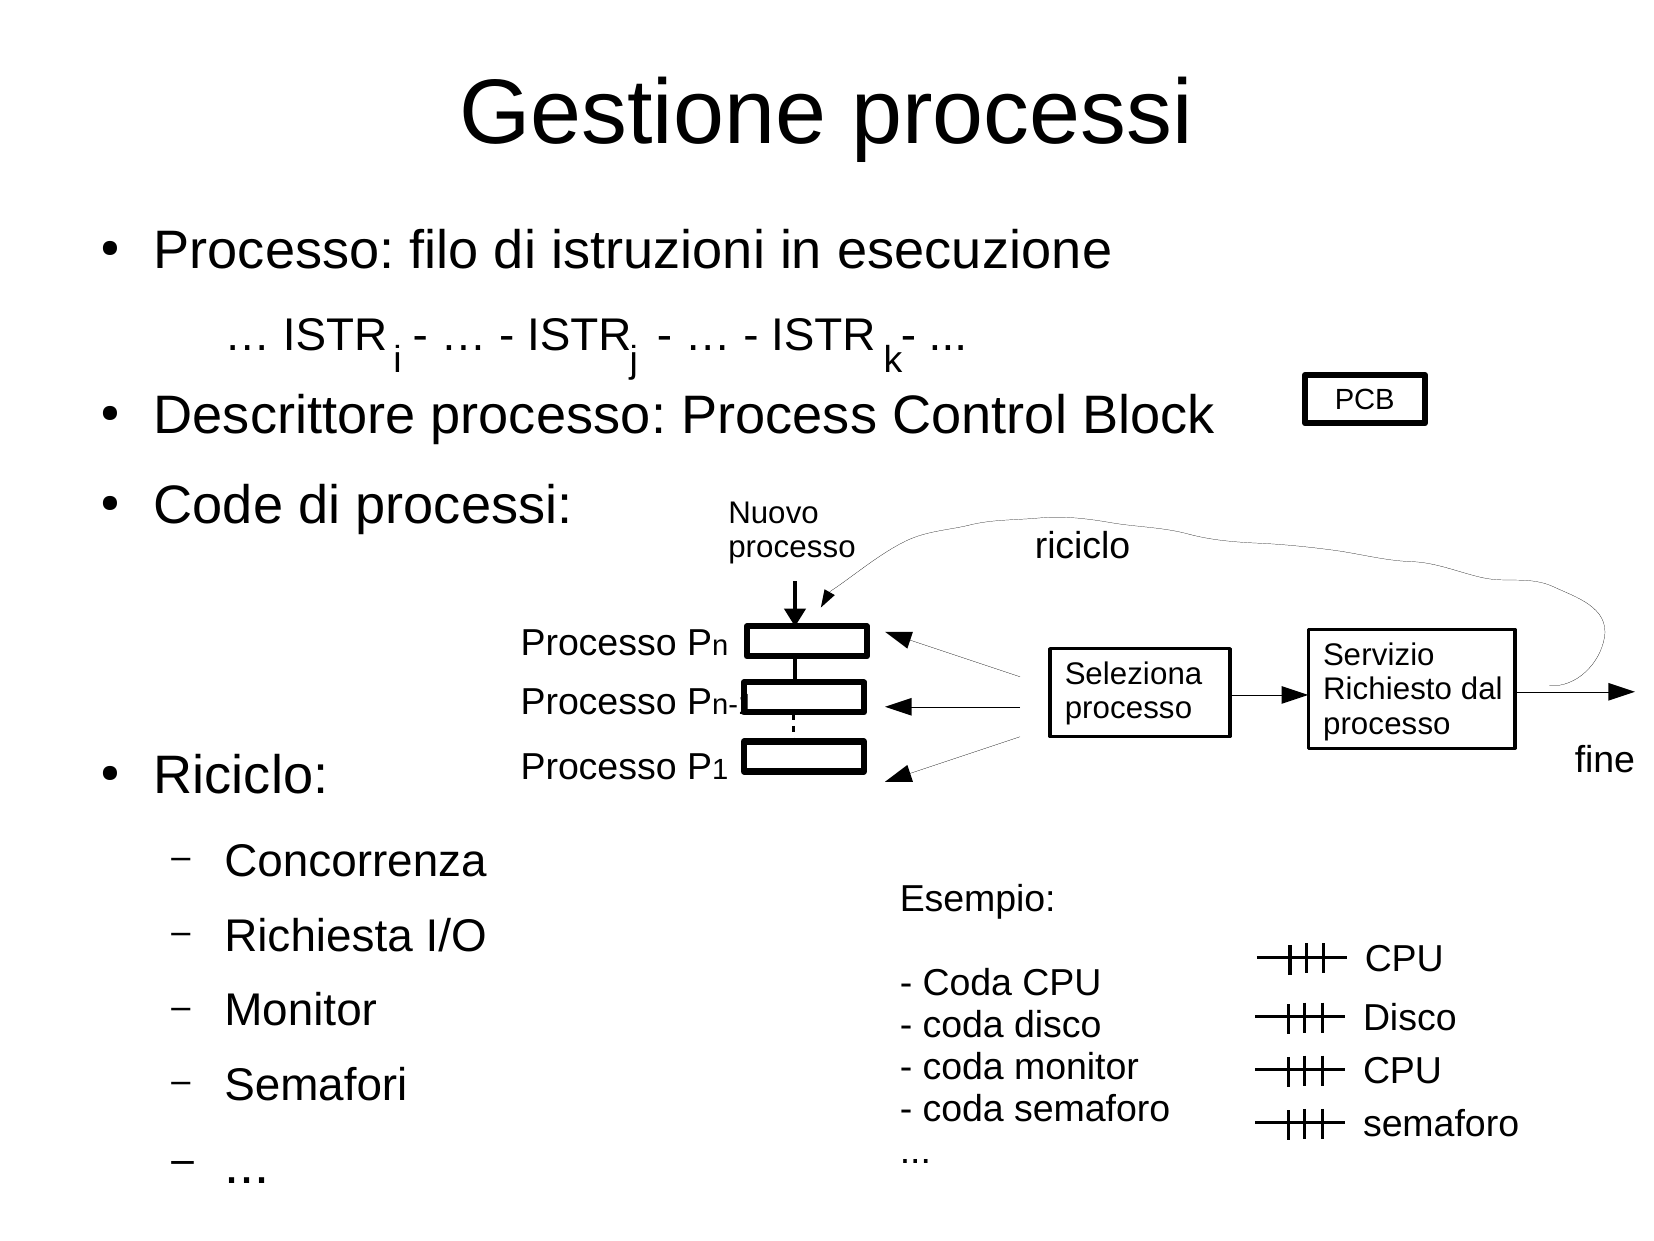

# Gestione processi
Processo: filo di istruzioni in esecuzione
… ISTR - … - ISTR - … - ISTR - ...
Descrittore processo: Process Control Block
Code di processi:
Riciclo:
Concorrenza
Richiesta I/O
Monitor
Semafori
...
i
j
k
PCB
Nuovo
processo
riciclo
Processo Pn
Servizio
Richiesto dal
processo
Seleziona
processo
Processo Pn-1
fine
Processo P1
Esempio:
- Coda CPU
- coda disco
- coda monitor
- coda semaforo
...
CPU
Disco
CPU
semaforo